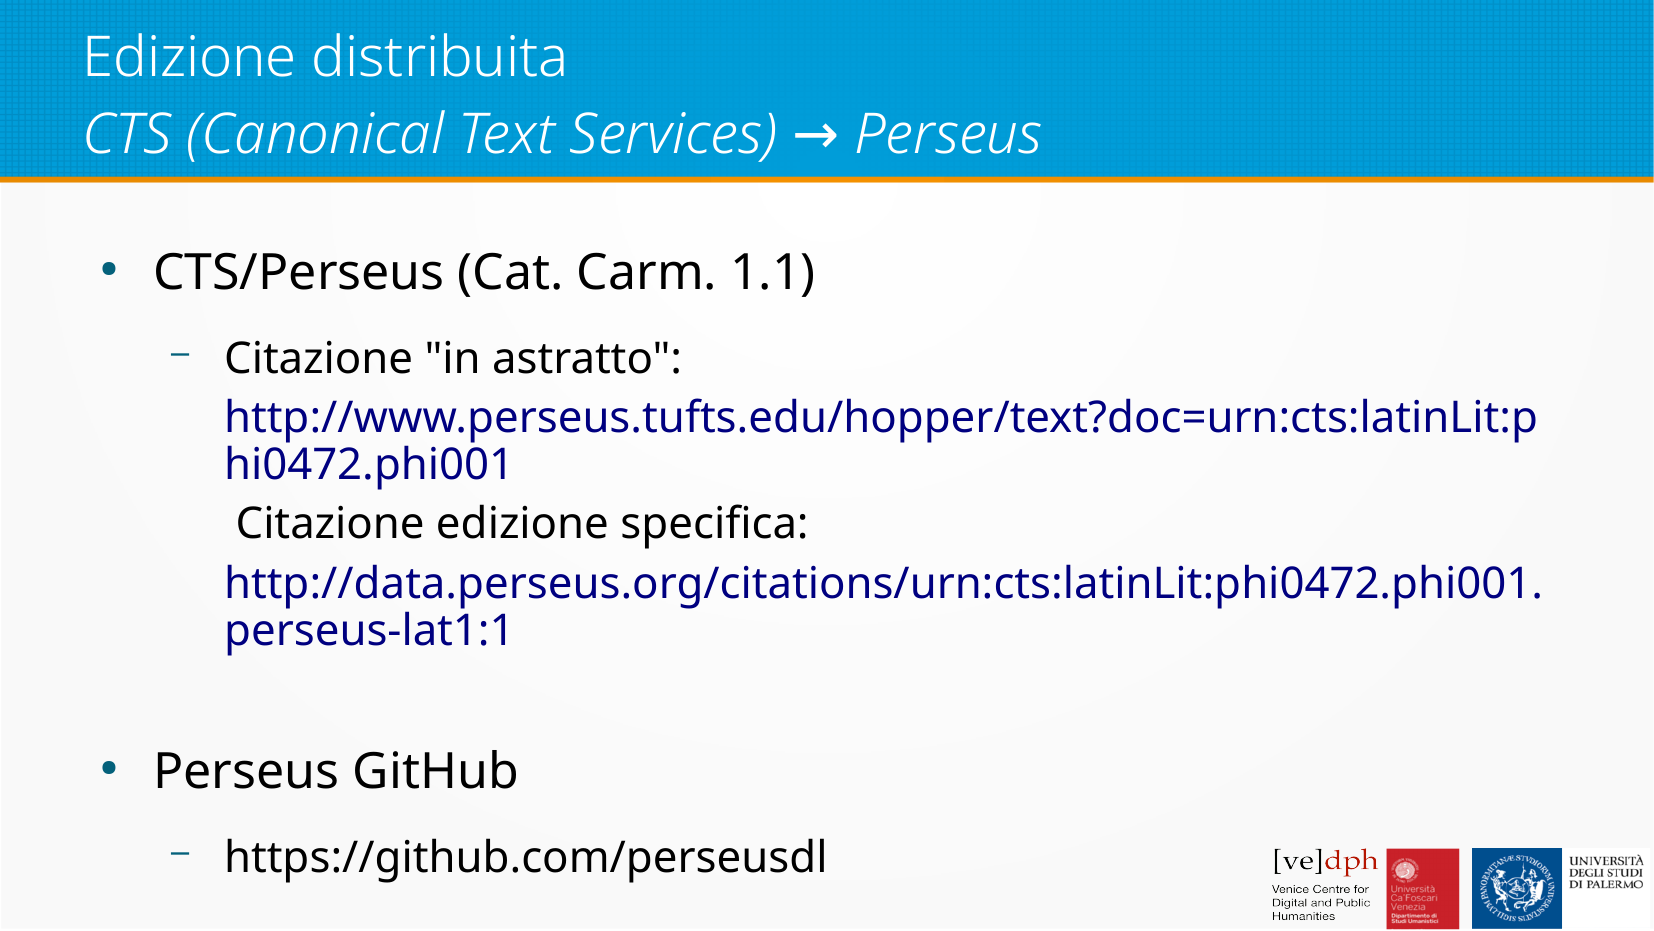

# Edizione distribuita CTS (Canonical Text Services) → Perseus
CTS/Perseus (Cat. Carm. 1.1)
Citazione "in astratto": http://www.perseus.tufts.edu/hopper/text?doc=urn:cts:latinLit:phi0472.phi001 Citazione edizione specifica: http://data.perseus.org/citations/urn:cts:latinLit:phi0472.phi001.perseus-lat1:1
Perseus GitHub
https://github.com/perseusdl